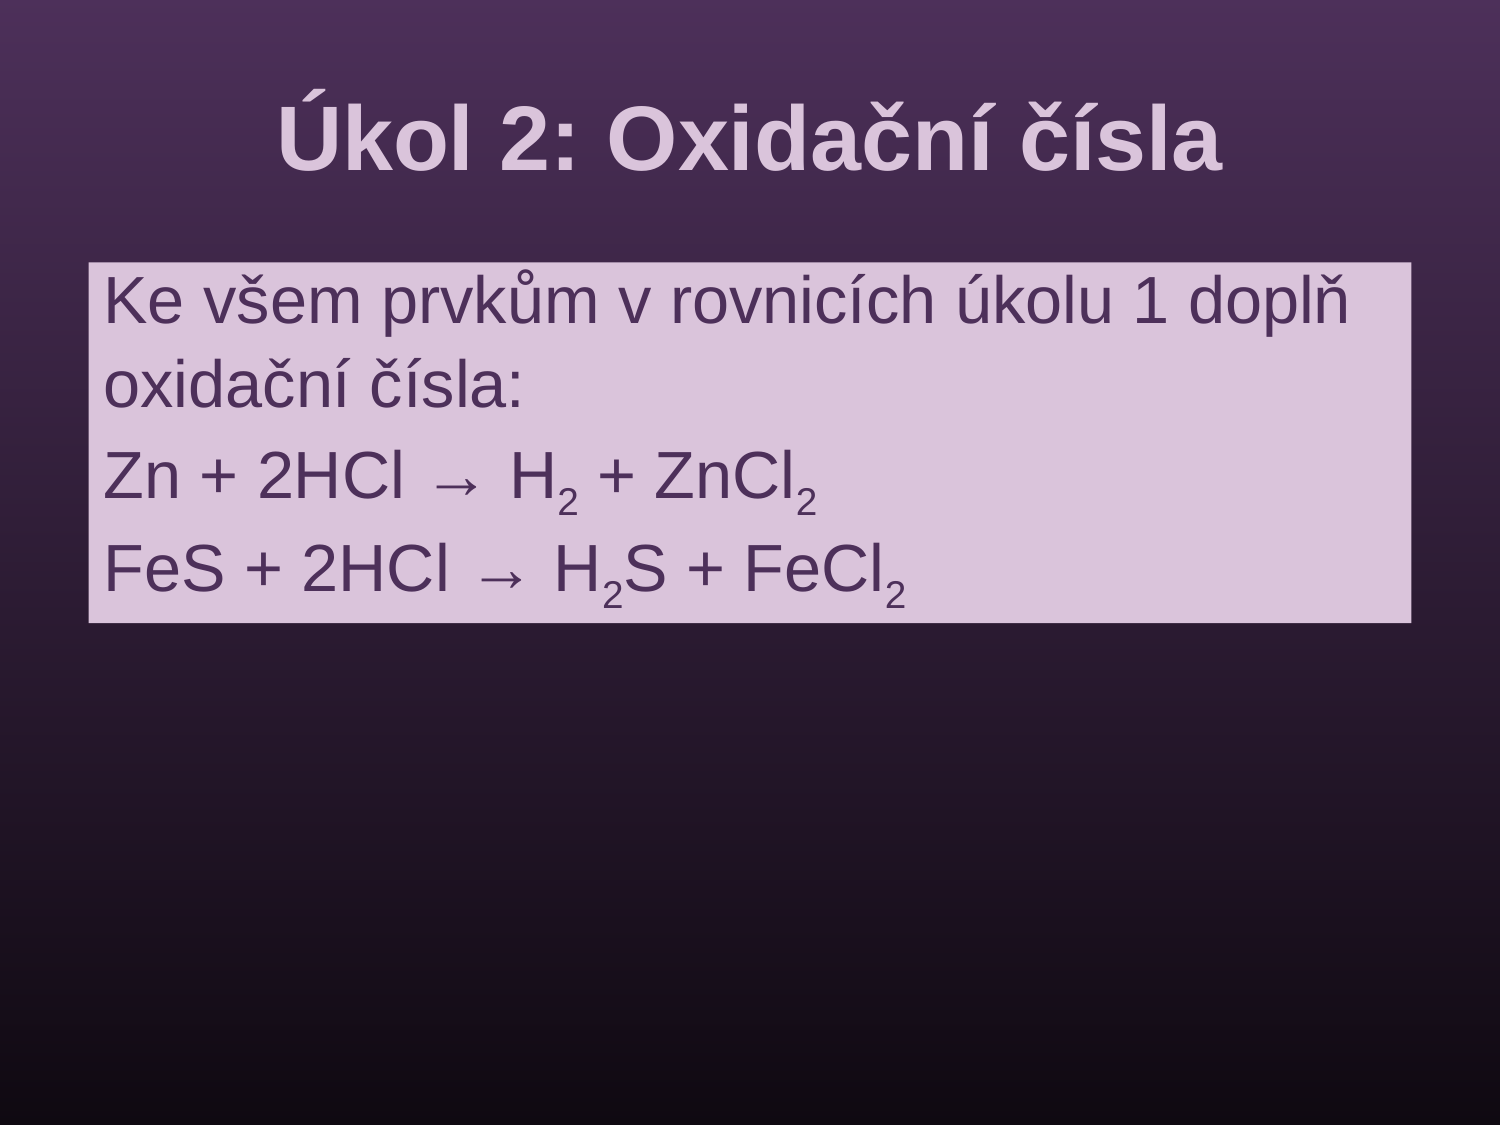

# Úkol 2: Oxidační čísla
Ke všem prvkům v rovnicích úkolu 1 doplň
oxidační čísla:
Zn + 2HCl → H2 + ZnCl2
FeS + 2HCl → H2S + FeCl2